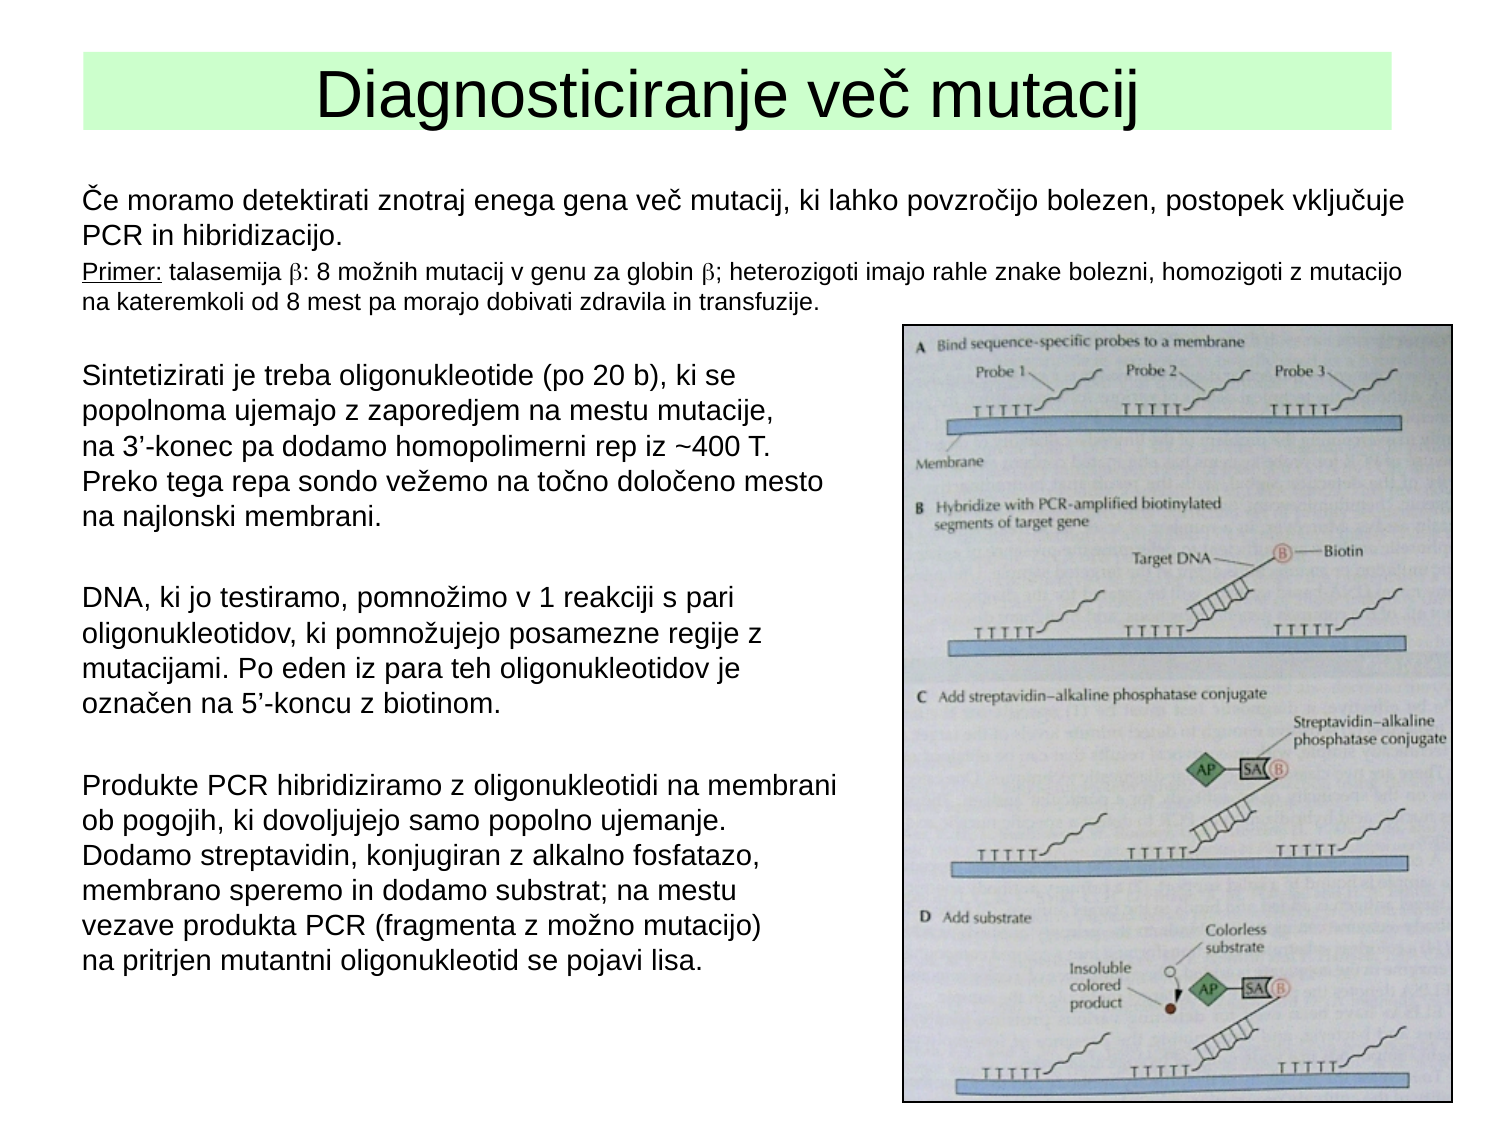

# Diagnosticiranje več mutacij
Če moramo detektirati znotraj enega gena več mutacij, ki lahko povzročijo bolezen, postopek vključuje PCR in hibridizacijo.
Primer: talasemija b: 8 možnih mutacij v genu za globin b; heterozigoti imajo rahle znake bolezni, homozigoti z mutacijo na kateremkoli od 8 mest pa morajo dobivati zdravila in transfuzije.
Sintetizirati je treba oligonukleotide (po 20 b), ki se
popolnoma ujemajo z zaporedjem na mestu mutacije,
na 3’-konec pa dodamo homopolimerni rep iz ~400 T.
Preko tega repa sondo vežemo na točno določeno mesto
na najlonski membrani.
DNA, ki jo testiramo, pomnožimo v 1 reakciji s pari
oligonukleotidov, ki pomnožujejo posamezne regije z
mutacijami. Po eden iz para teh oligonukleotidov je
označen na 5’-koncu z biotinom.
Produkte PCR hibridiziramo z oligonukleotidi na membrani
ob pogojih, ki dovoljujejo samo popolno ujemanje.
Dodamo streptavidin, konjugiran z alkalno fosfatazo,
membrano speremo in dodamo substrat; na mestu
vezave produkta PCR (fragmenta z možno mutacijo)
na pritrjen mutantni oligonukleotid se pojavi lisa.